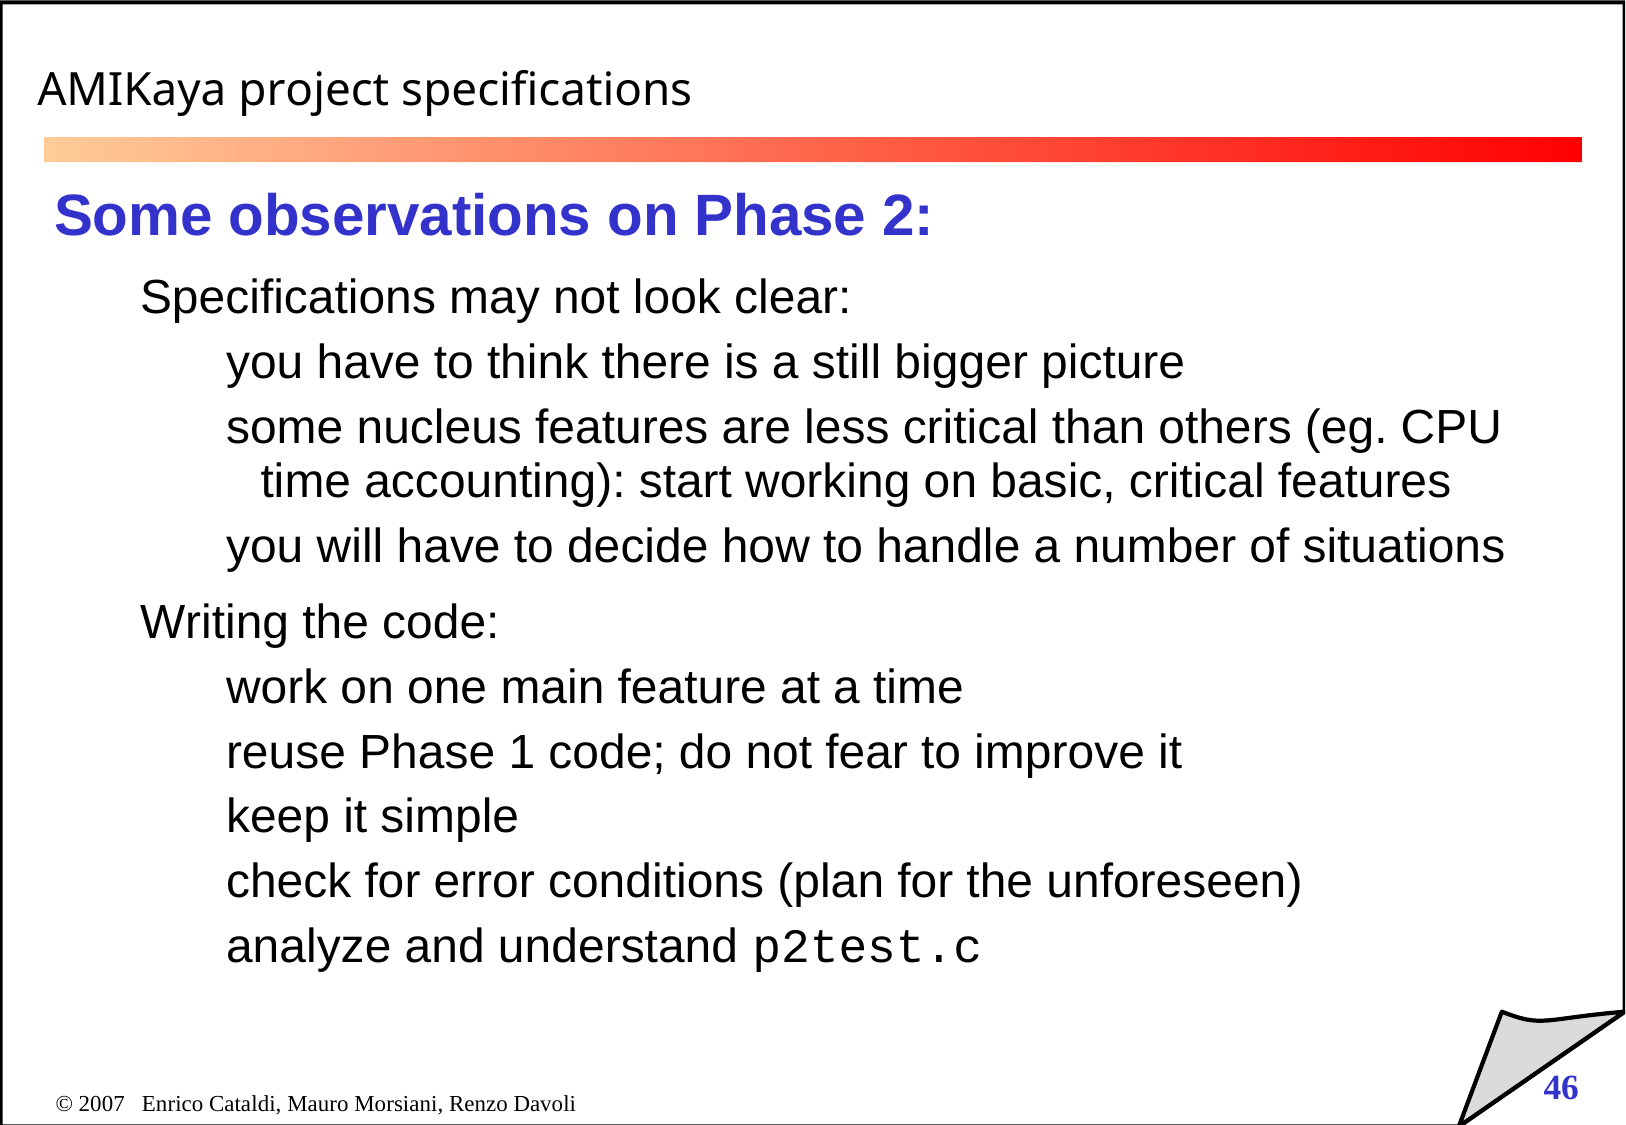

# AMIKaya project specifications
Some observations on Phase 2:
Specifications may not look clear:
you have to think there is a still bigger picture
some nucleus features are less critical than others (eg. CPU time accounting): start working on basic, critical features
you will have to decide how to handle a number of situations
Writing the code:
work on one main feature at a time
reuse Phase 1 code; do not fear to improve it
keep it simple
check for error conditions (plan for the unforeseen)
analyze and understand p2test.c